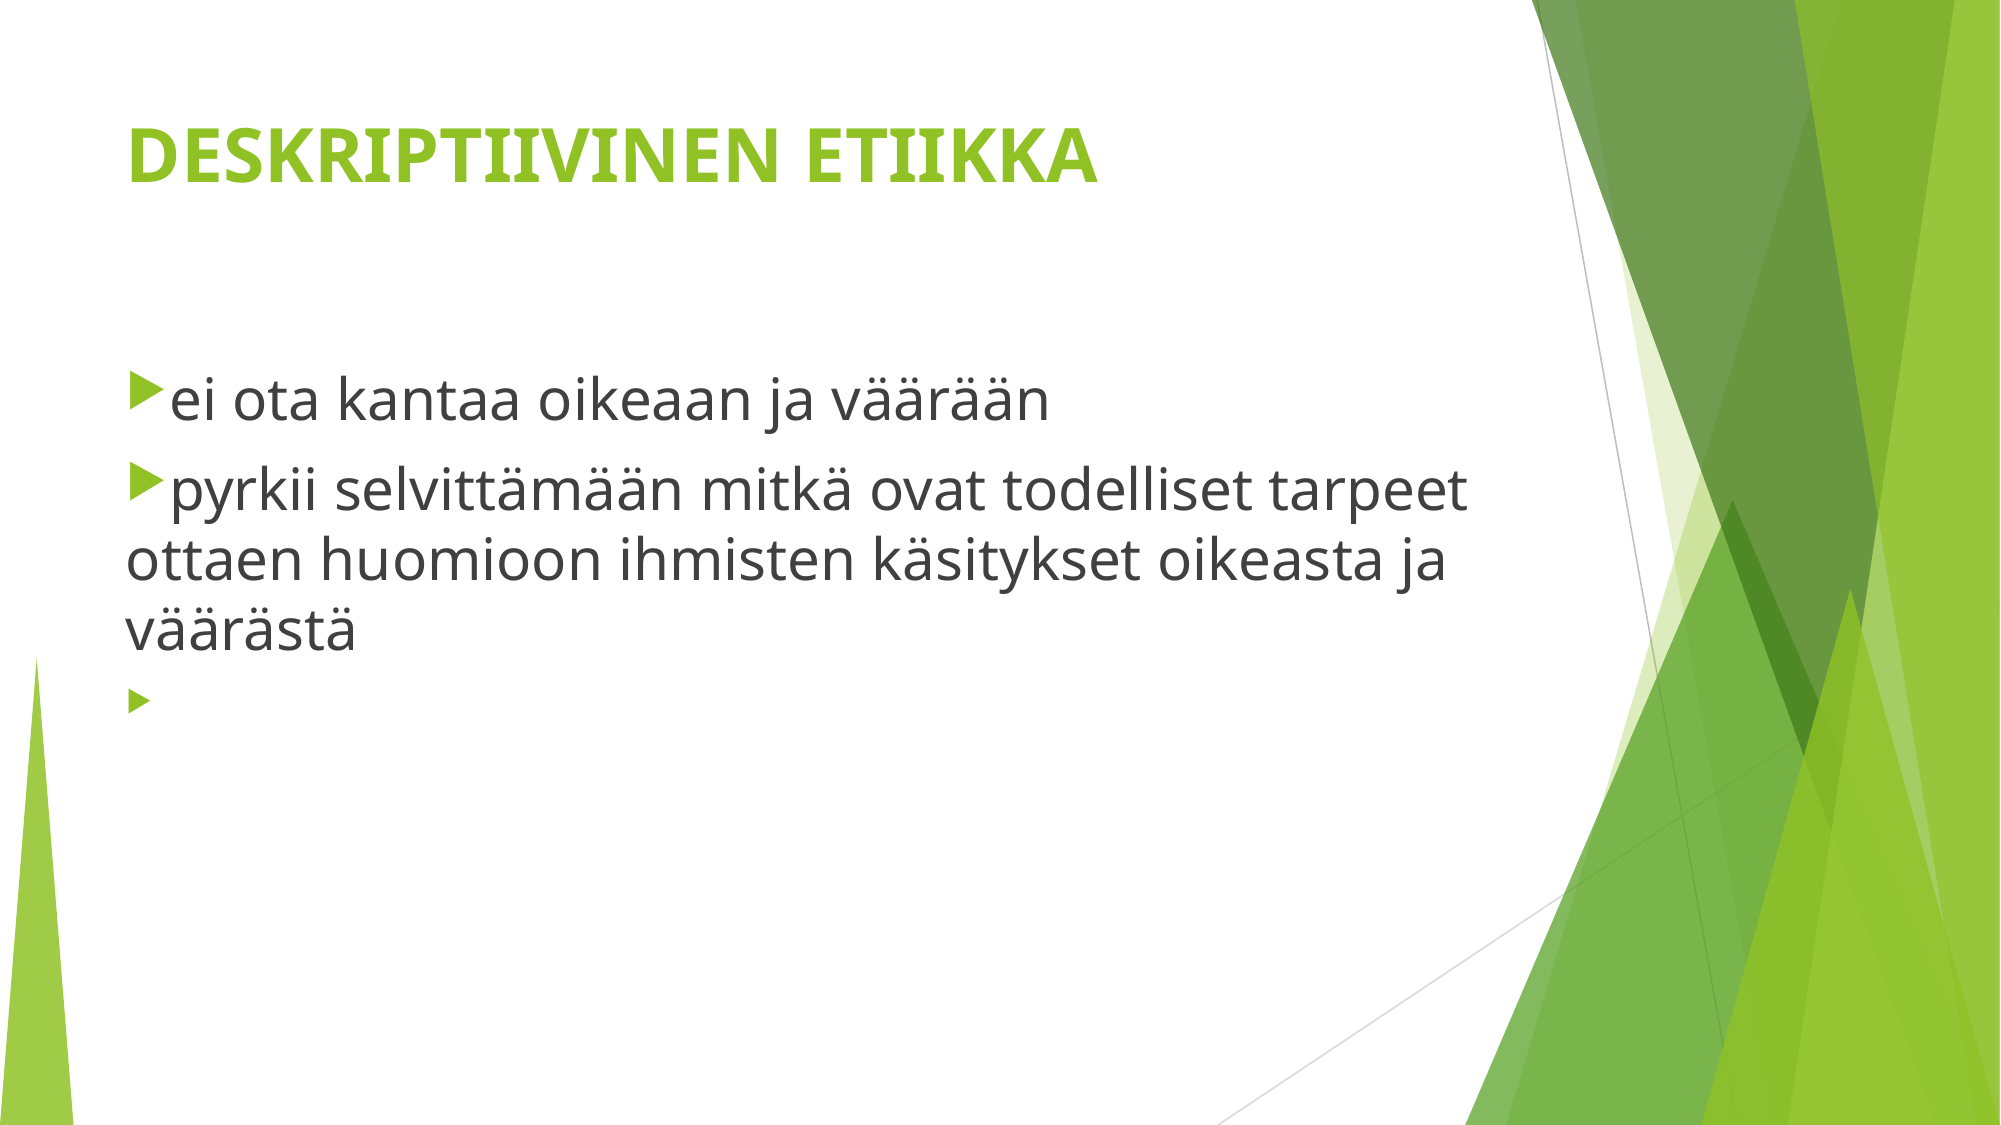

# DESKRIPTIIVINEN ETIIKKA
ei ota kantaa oikeaan ja väärään
pyrkii selvittämään mitkä ovat todelliset tarpeet ottaen huomioon ihmisten käsitykset oikeasta ja väärästä